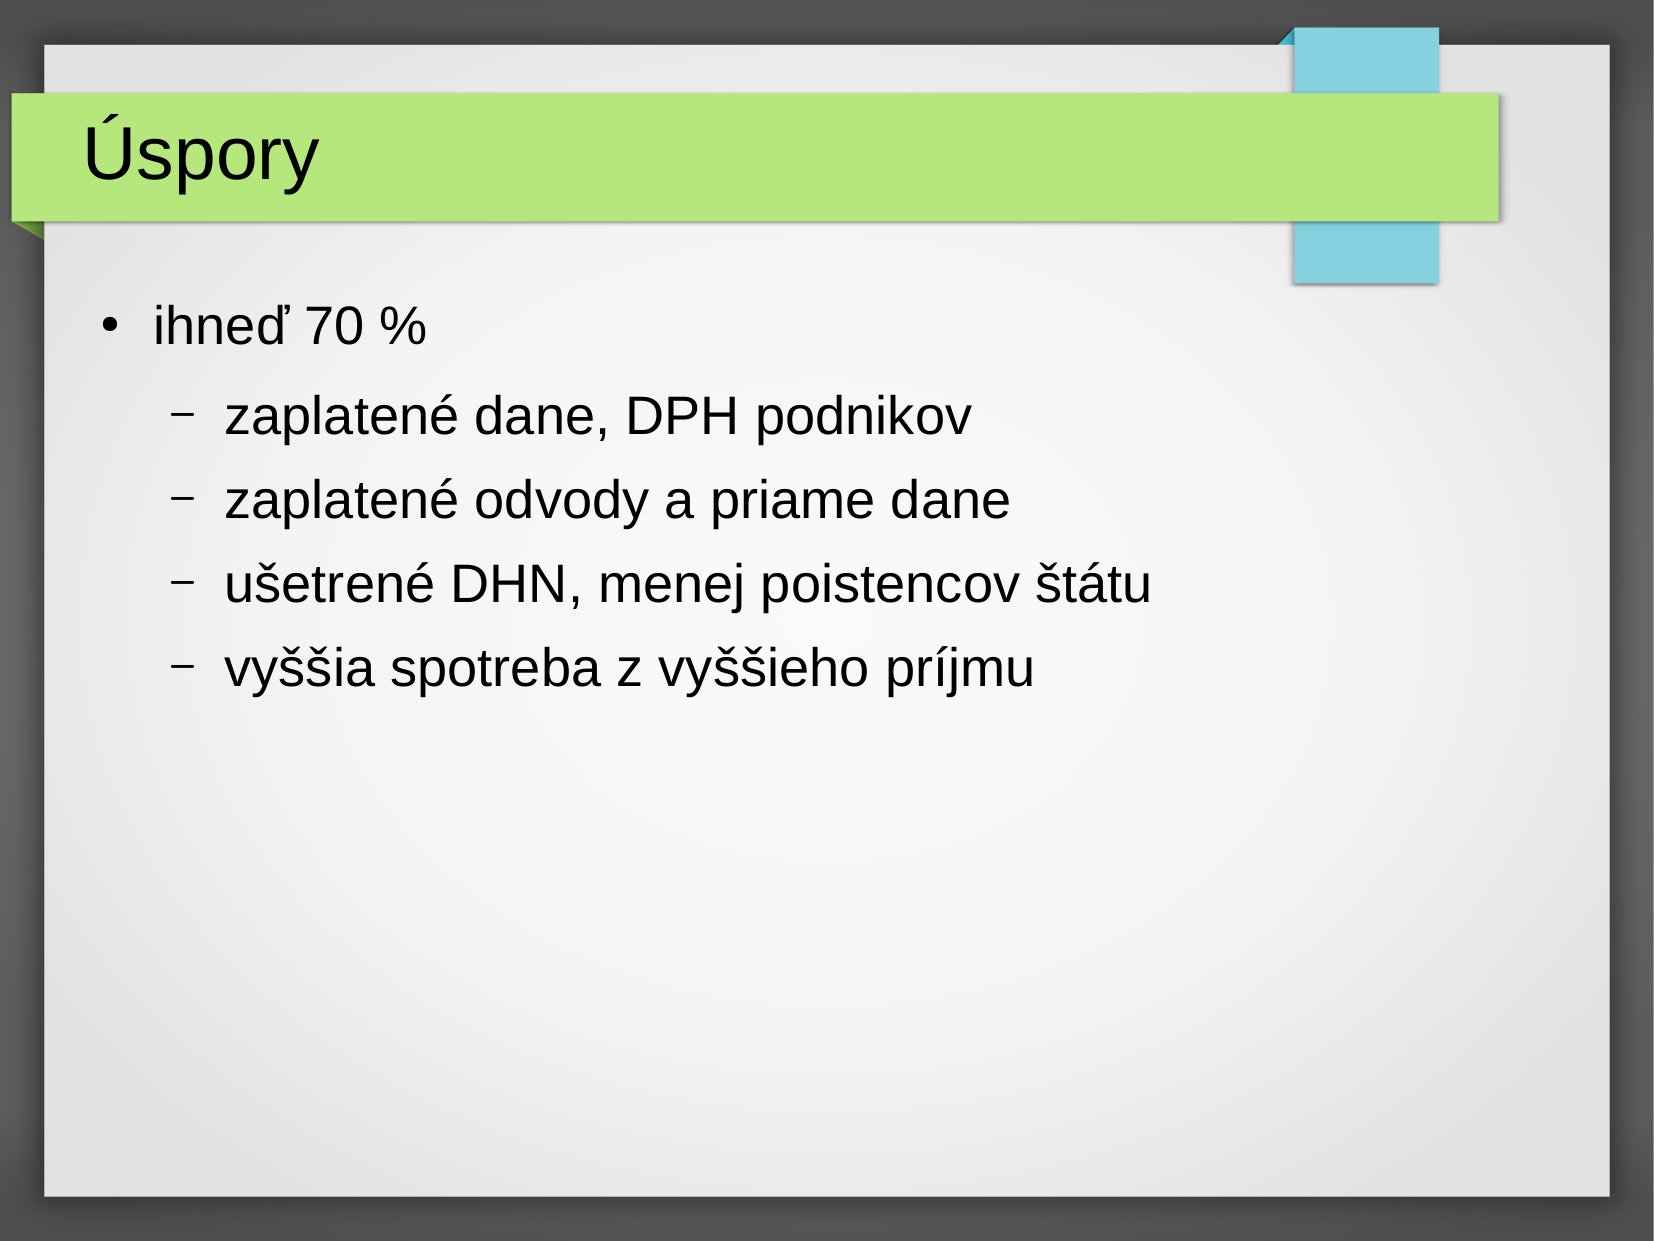

# Úspory
ihneď 70 %
zaplatené dane, DPH podnikov
zaplatené odvody a priame dane
ušetrené DHN, menej poistencov štátu
vyššia spotreba z vyššieho príjmu